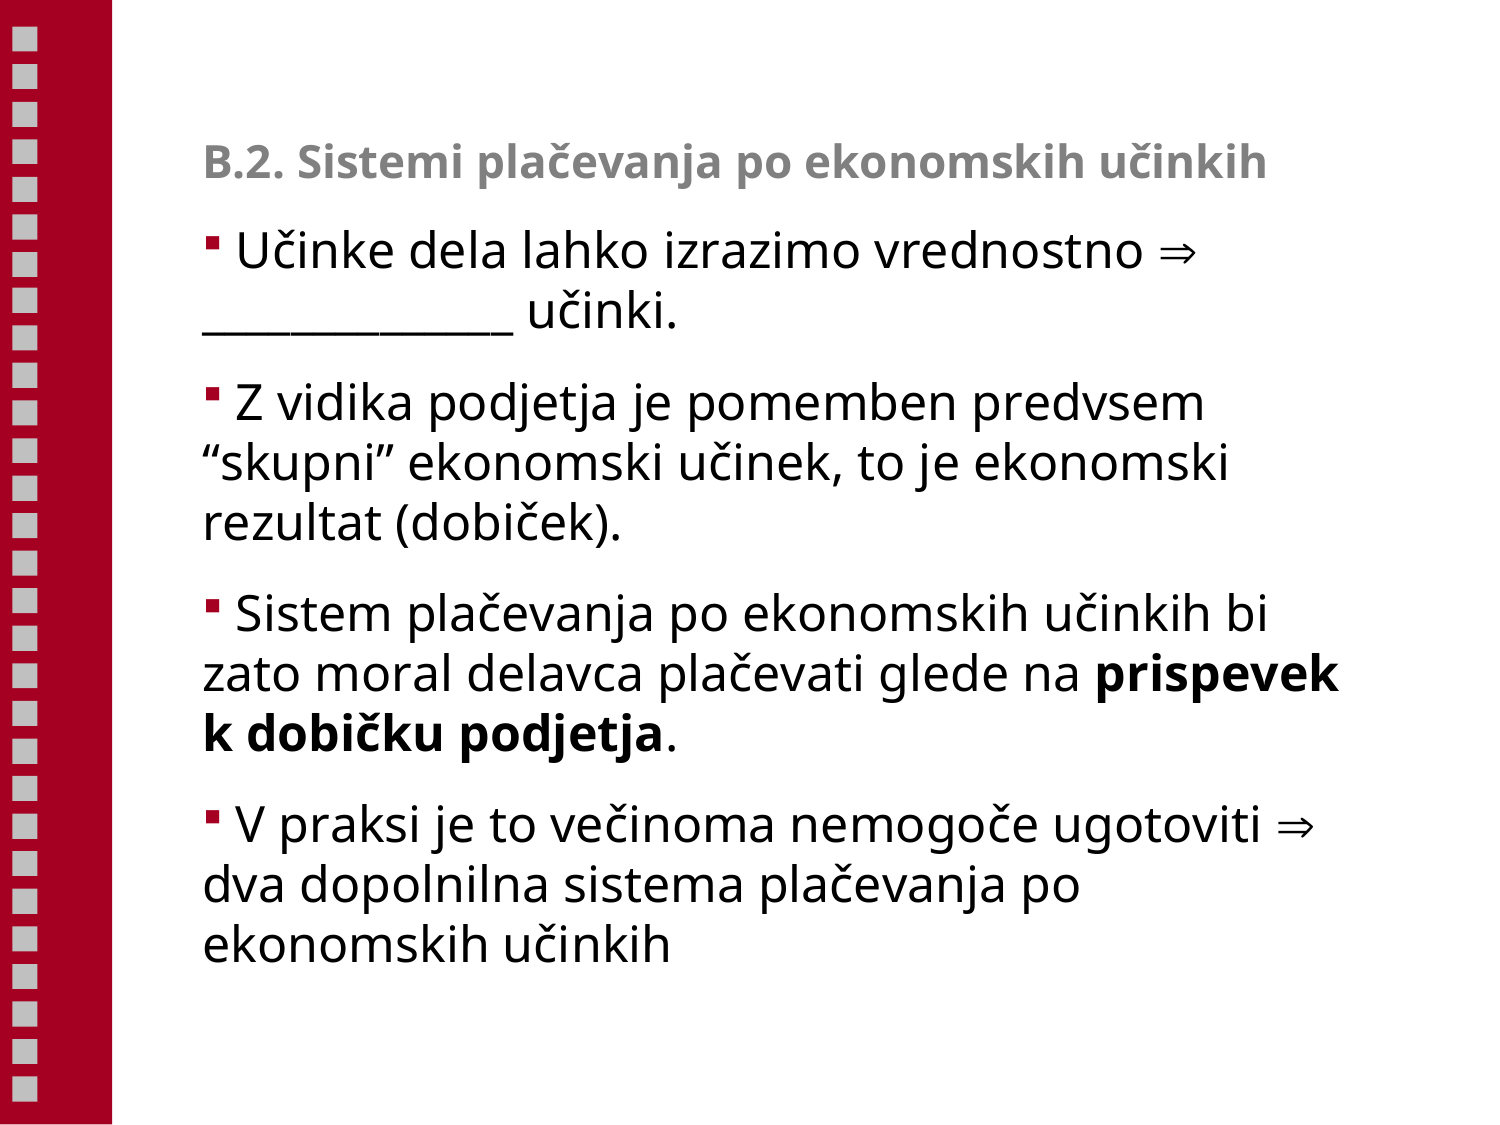

B.2. Sistemi plačevanja po ekonomskih učinkih
 Učinke dela lahko izrazimo vrednostno  ______________ učinki.
 Z vidika podjetja je pomemben predvsem “skupni” ekonomski učinek, to je ekonomski rezultat (dobiček).
 Sistem plačevanja po ekonomskih učinkih bi zato moral delavca plačevati glede na prispevek k dobičku podjetja.
 V praksi je to večinoma nemogoče ugotoviti  dva dopolnilna sistema plačevanja po ekonomskih učinkih